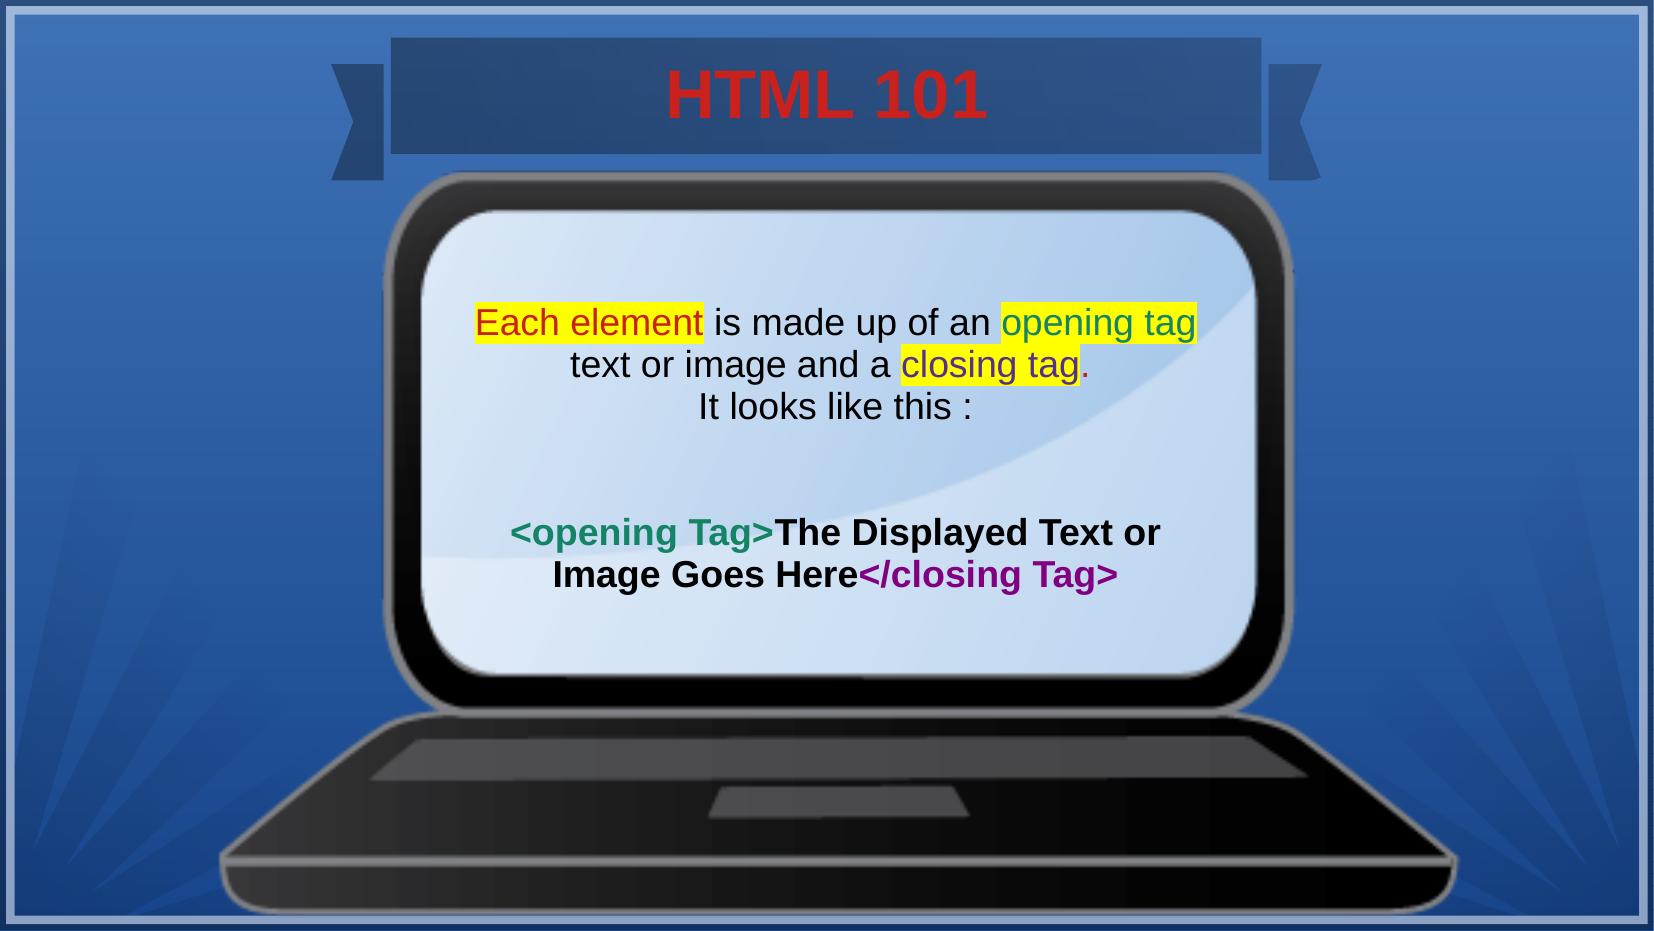

# HTML 101
Each element is made up of an opening tag text or image and a closing tag.
It looks like this :
<opening Tag>The Displayed Text or Image Goes Here</closing Tag>